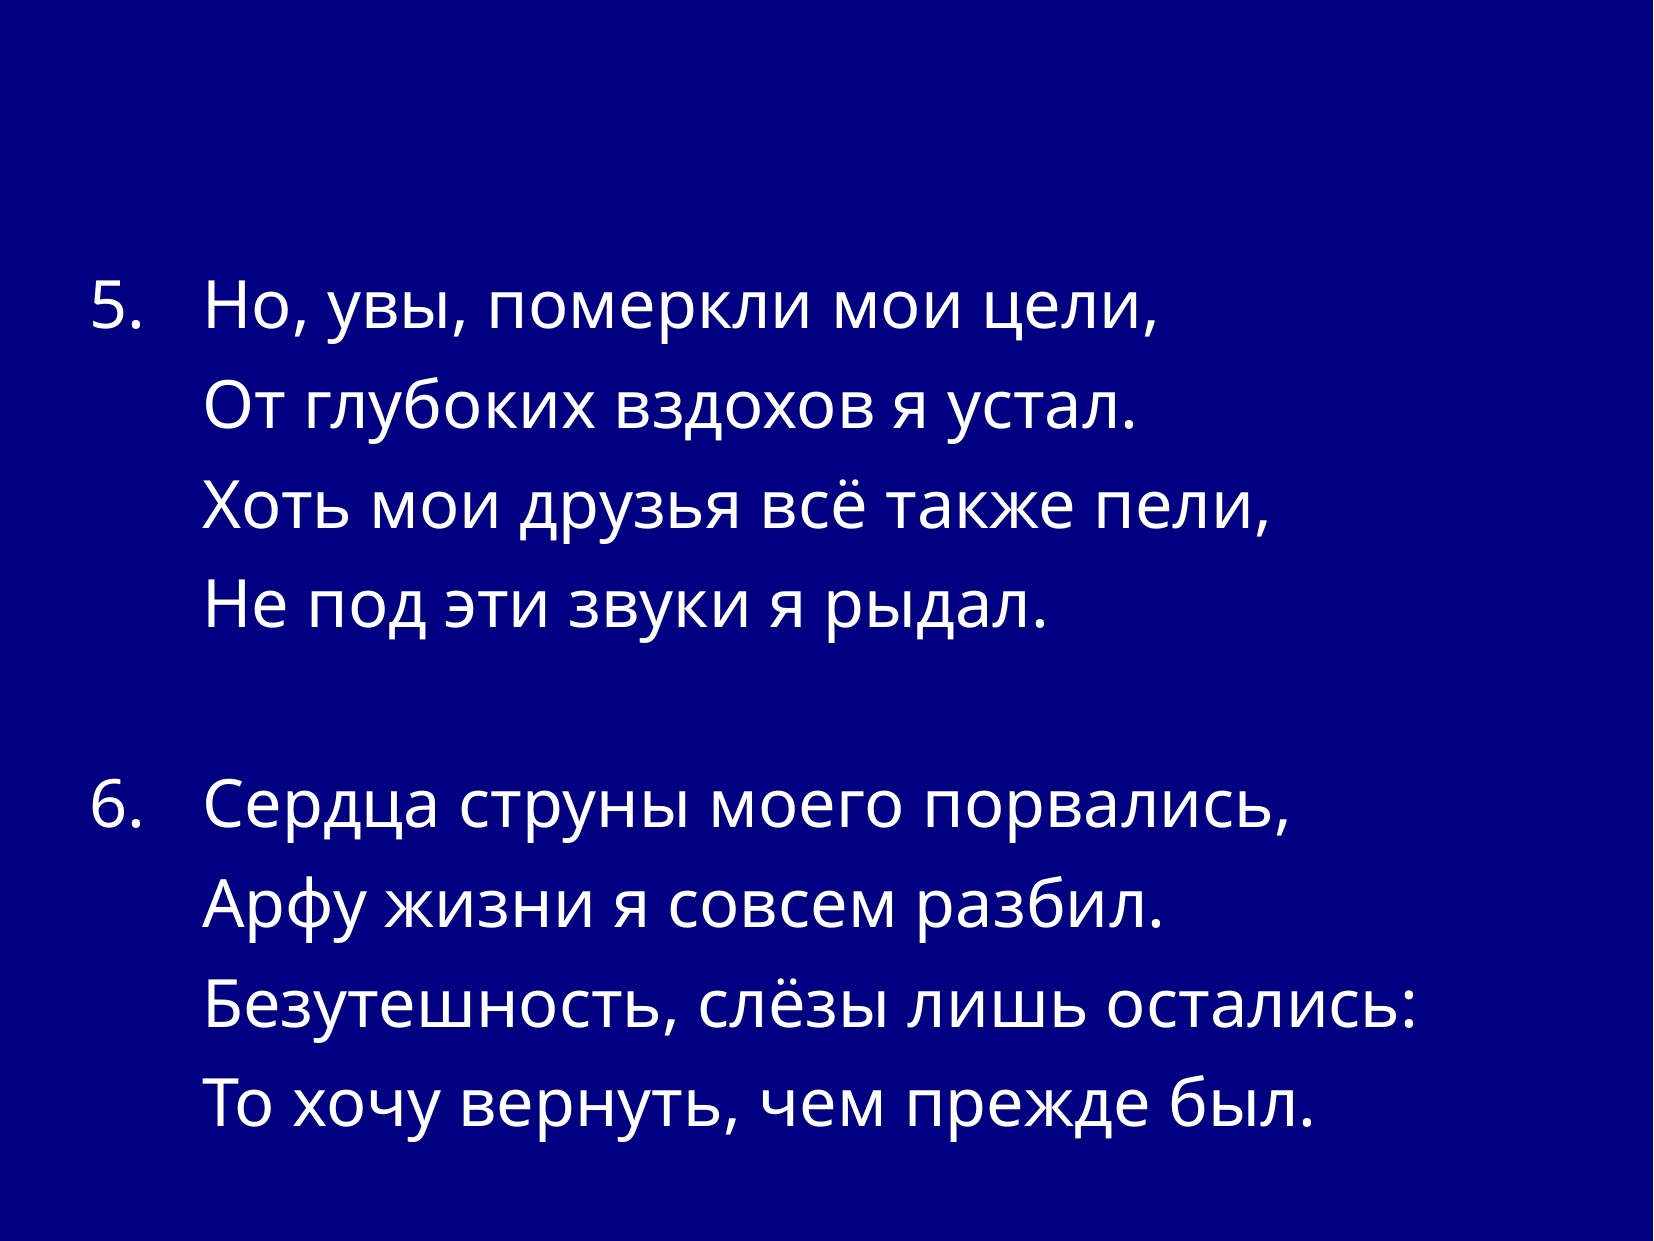

5.	Но, увы, померкли мои цели,
	От глубоких вздохов я устал.
	Хоть мои друзья всё также пели,
	Не под эти звуки я рыдал.
6.	Сердца струны моего порвались,
	Арфу жизни я совсем разбил.
	Безутешность, слёзы лишь остались:
	То хочу вернуть, чем прежде был.